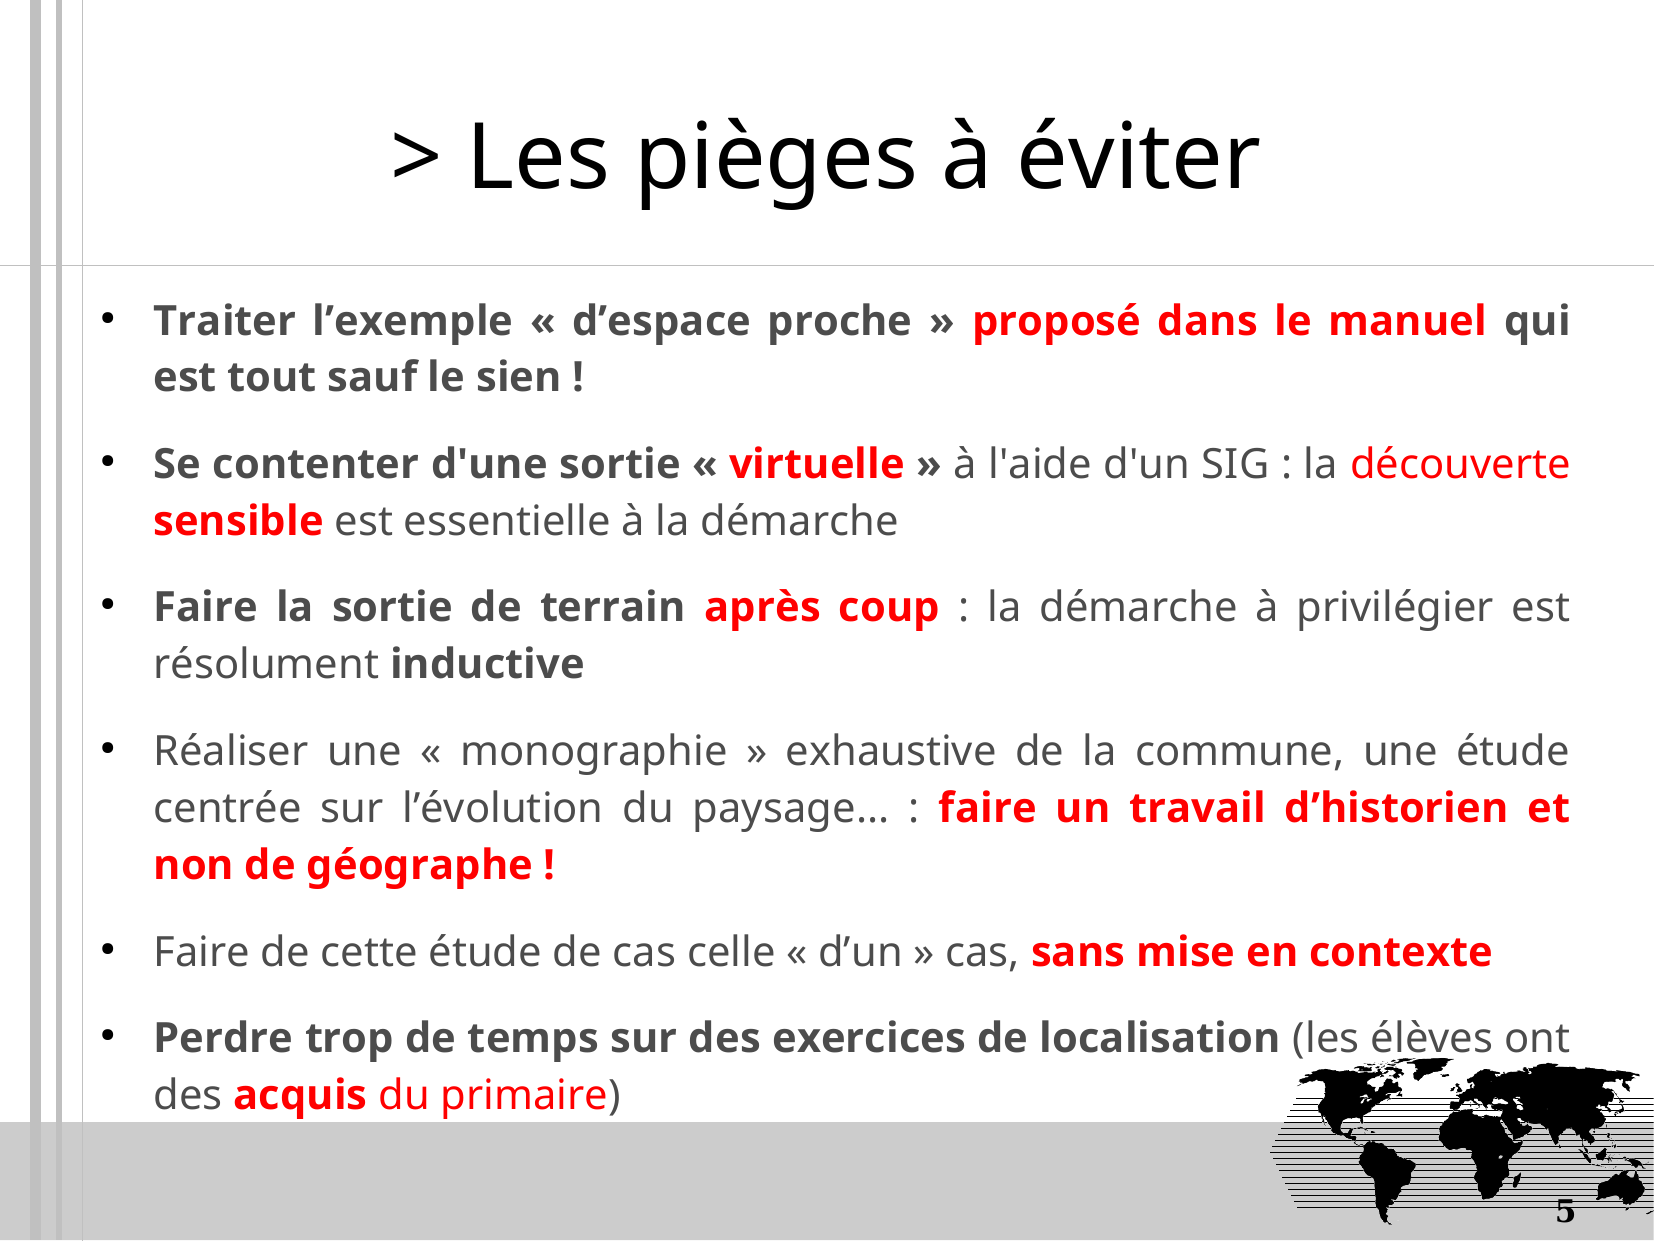

# > Les pièges à éviter
Traiter l’exemple « d’espace proche » proposé dans le manuel qui est tout sauf le sien !
Se contenter d'une sortie « virtuelle » à l'aide d'un SIG : la découverte sensible est essentielle à la démarche
Faire la sortie de terrain après coup : la démarche à privilégier est résolument inductive
Réaliser une « monographie » exhaustive de la commune, une étude centrée sur l’évolution du paysage... : faire un travail d’historien et non de géographe !
Faire de cette étude de cas celle « d’un » cas, sans mise en contexte
Perdre trop de temps sur des exercices de localisation (les élèves ont des acquis du primaire)
5